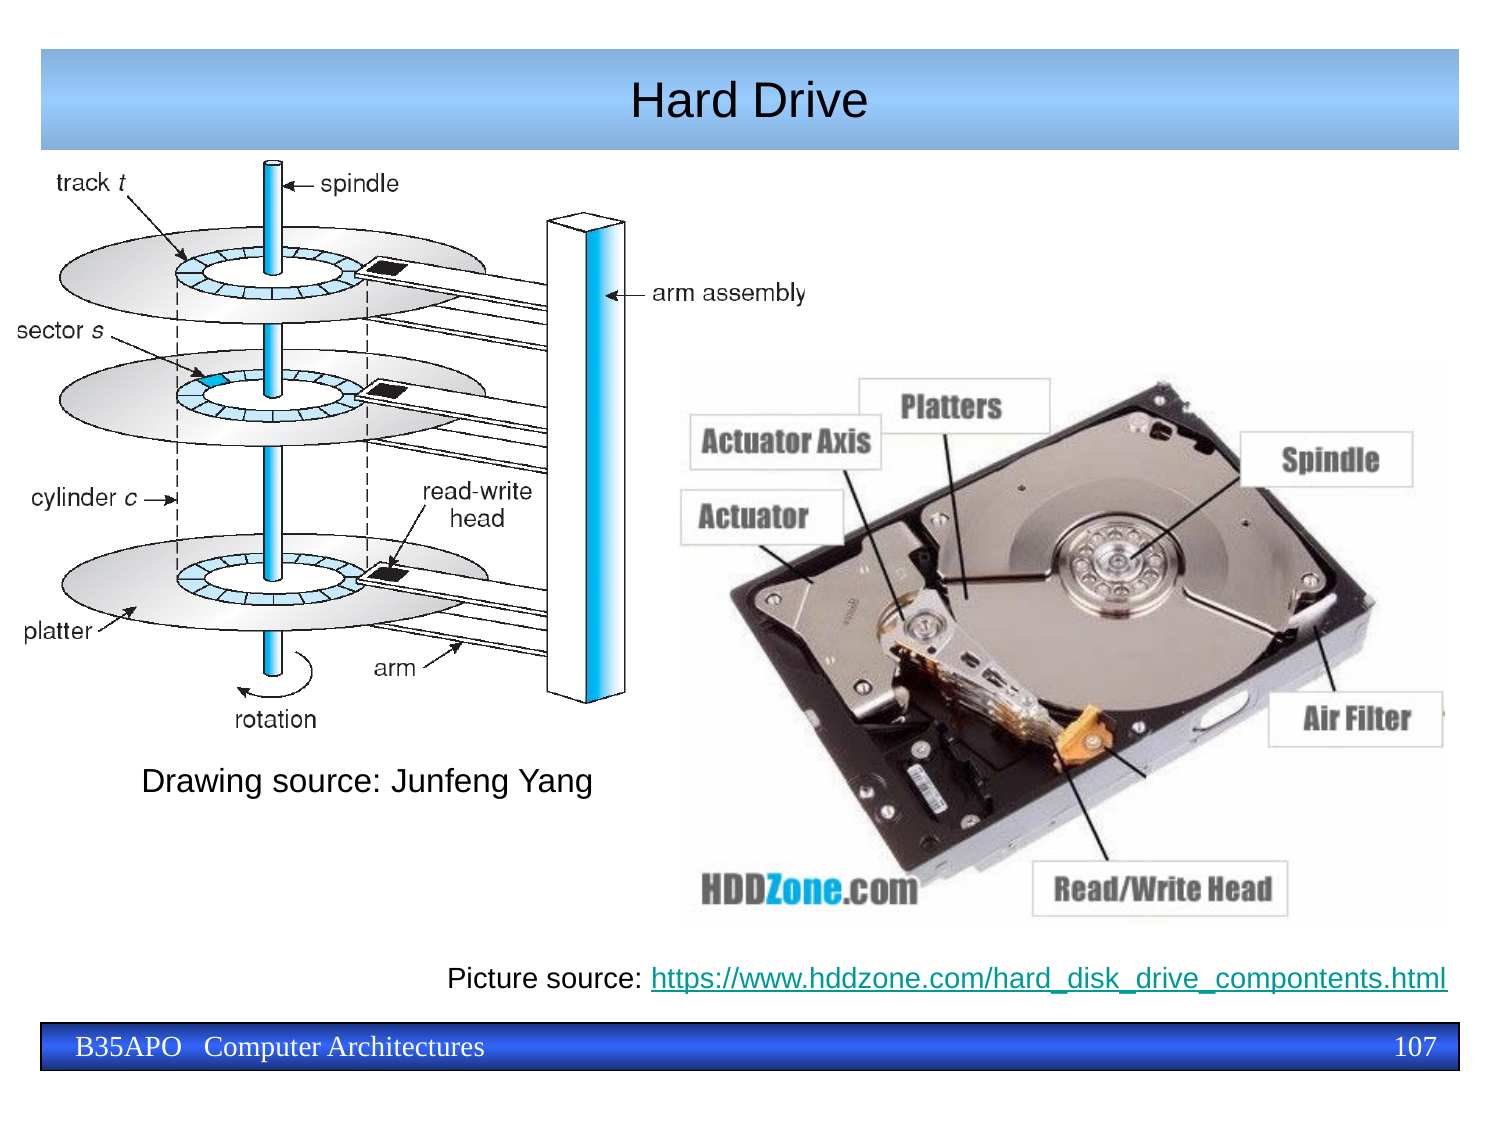

# Hard Drive
Drawing source: Junfeng Yang
Picture source: https://www.hddzone.com/hard_disk_drive_compontents.html
B35APO Computer Architectures
107